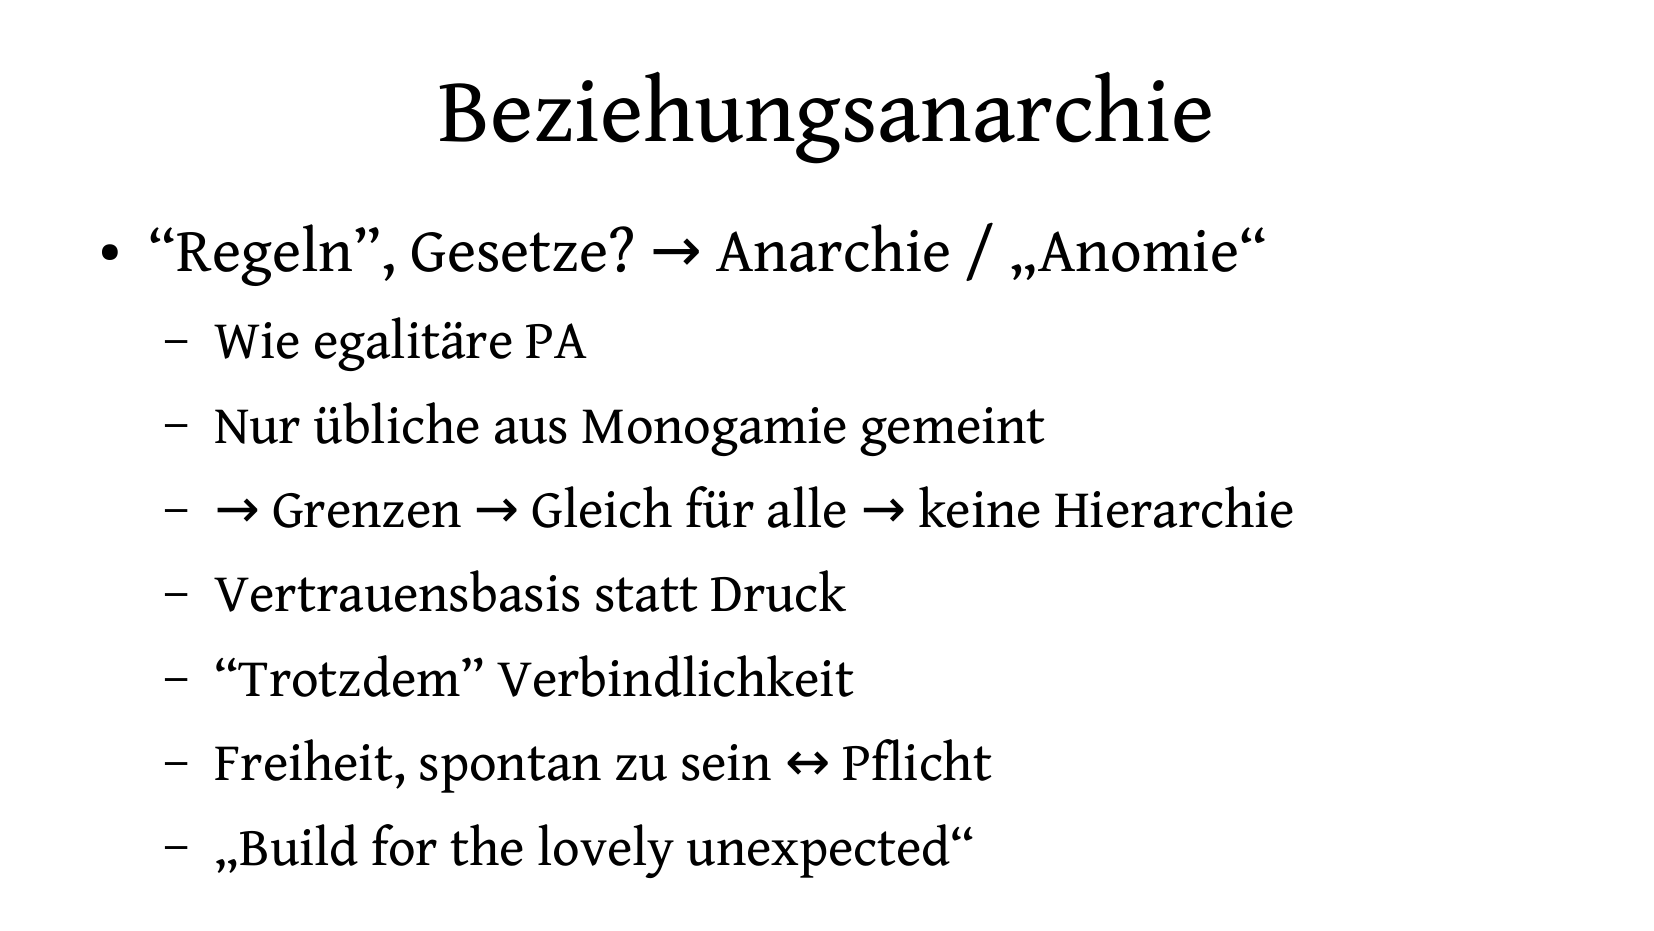

# Beziehungsanarchie
“Regeln”, Gesetze? → Anarchie / „Anomie“
Wie egalitäre PA
Nur übliche aus Monogamie gemeint
→ Grenzen → Gleich für alle → keine Hierarchie
Vertrauensbasis statt Druck
“Trotzdem” Verbindlichkeit
Freiheit, spontan zu sein ↔ Pflicht
„Build for the lovely unexpected“